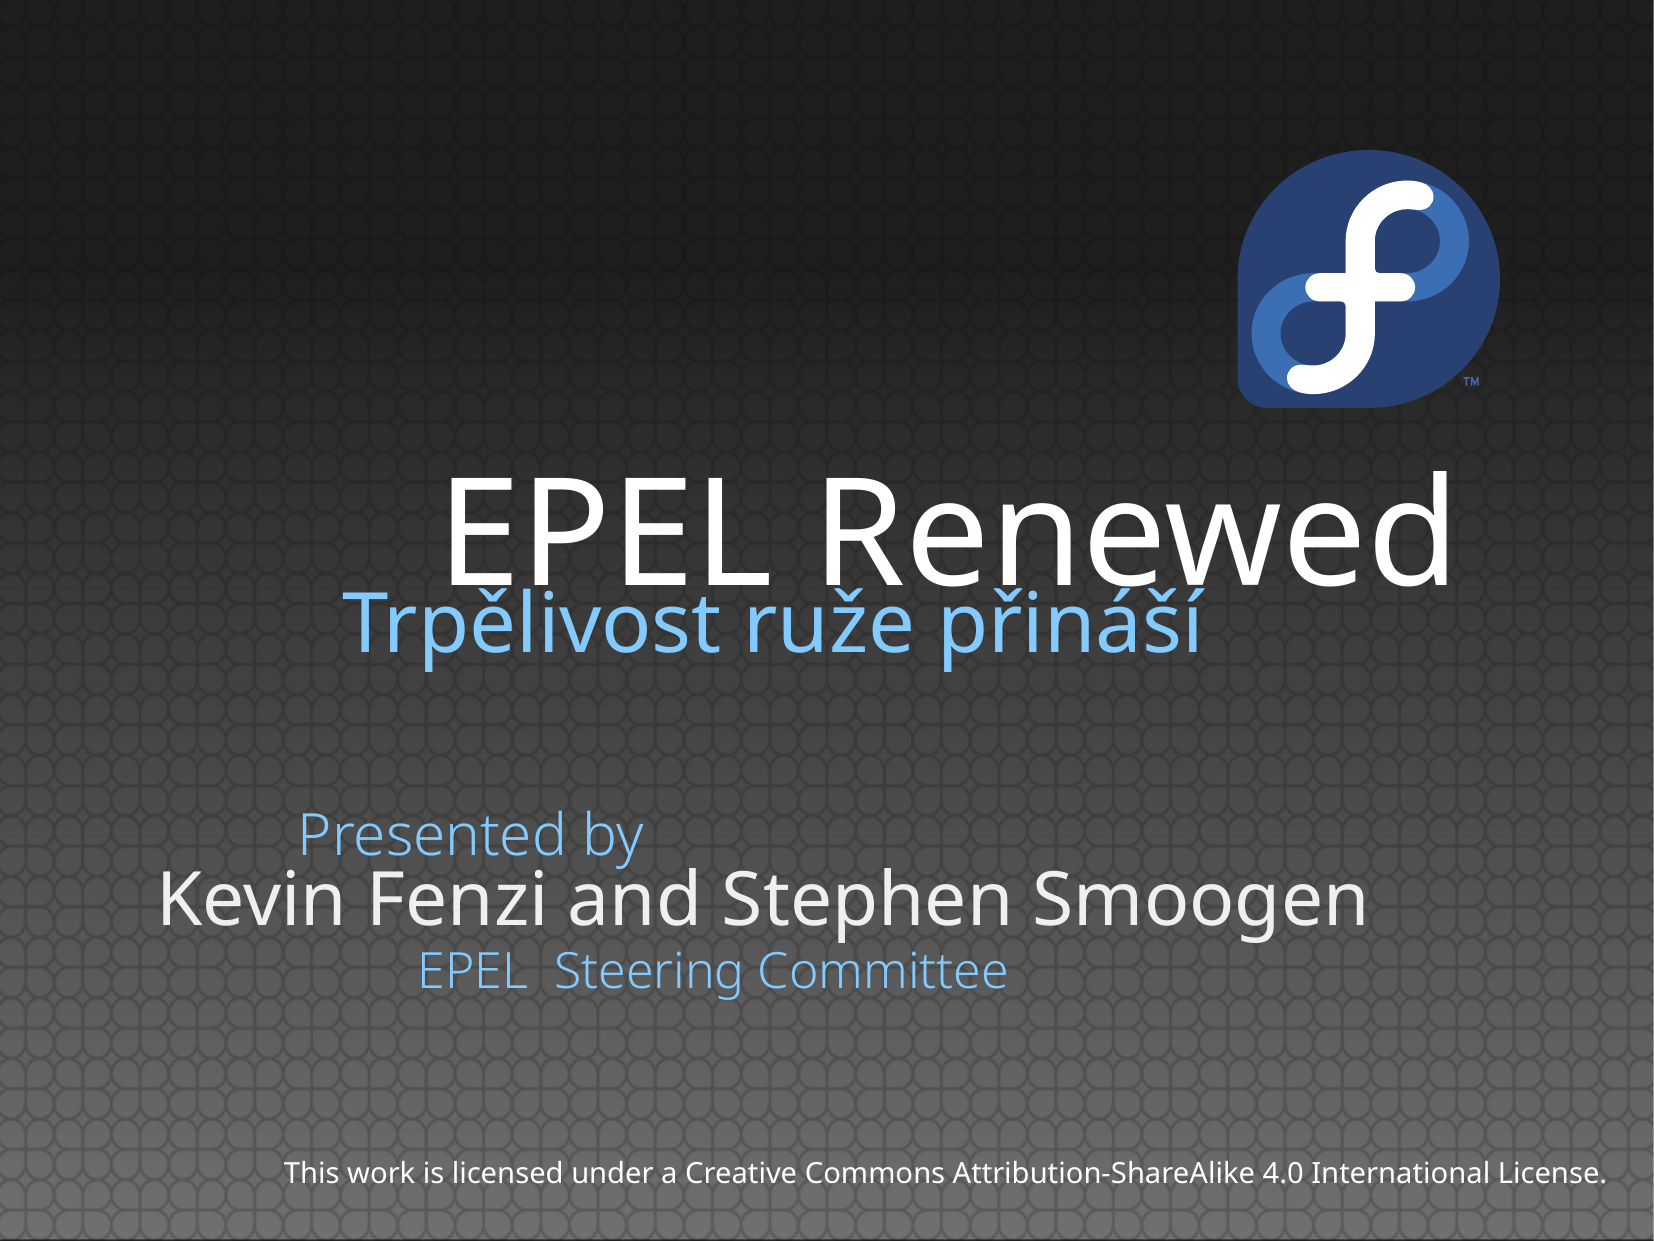

EPEL Renewed
# Trpělivost ruže přináší
Presented by
Kevin Fenzi and Stephen Smoogen
EPEL Steering Committee
This work is licensed under a Creative Commons Attribution-ShareAlike 4.0 International License.